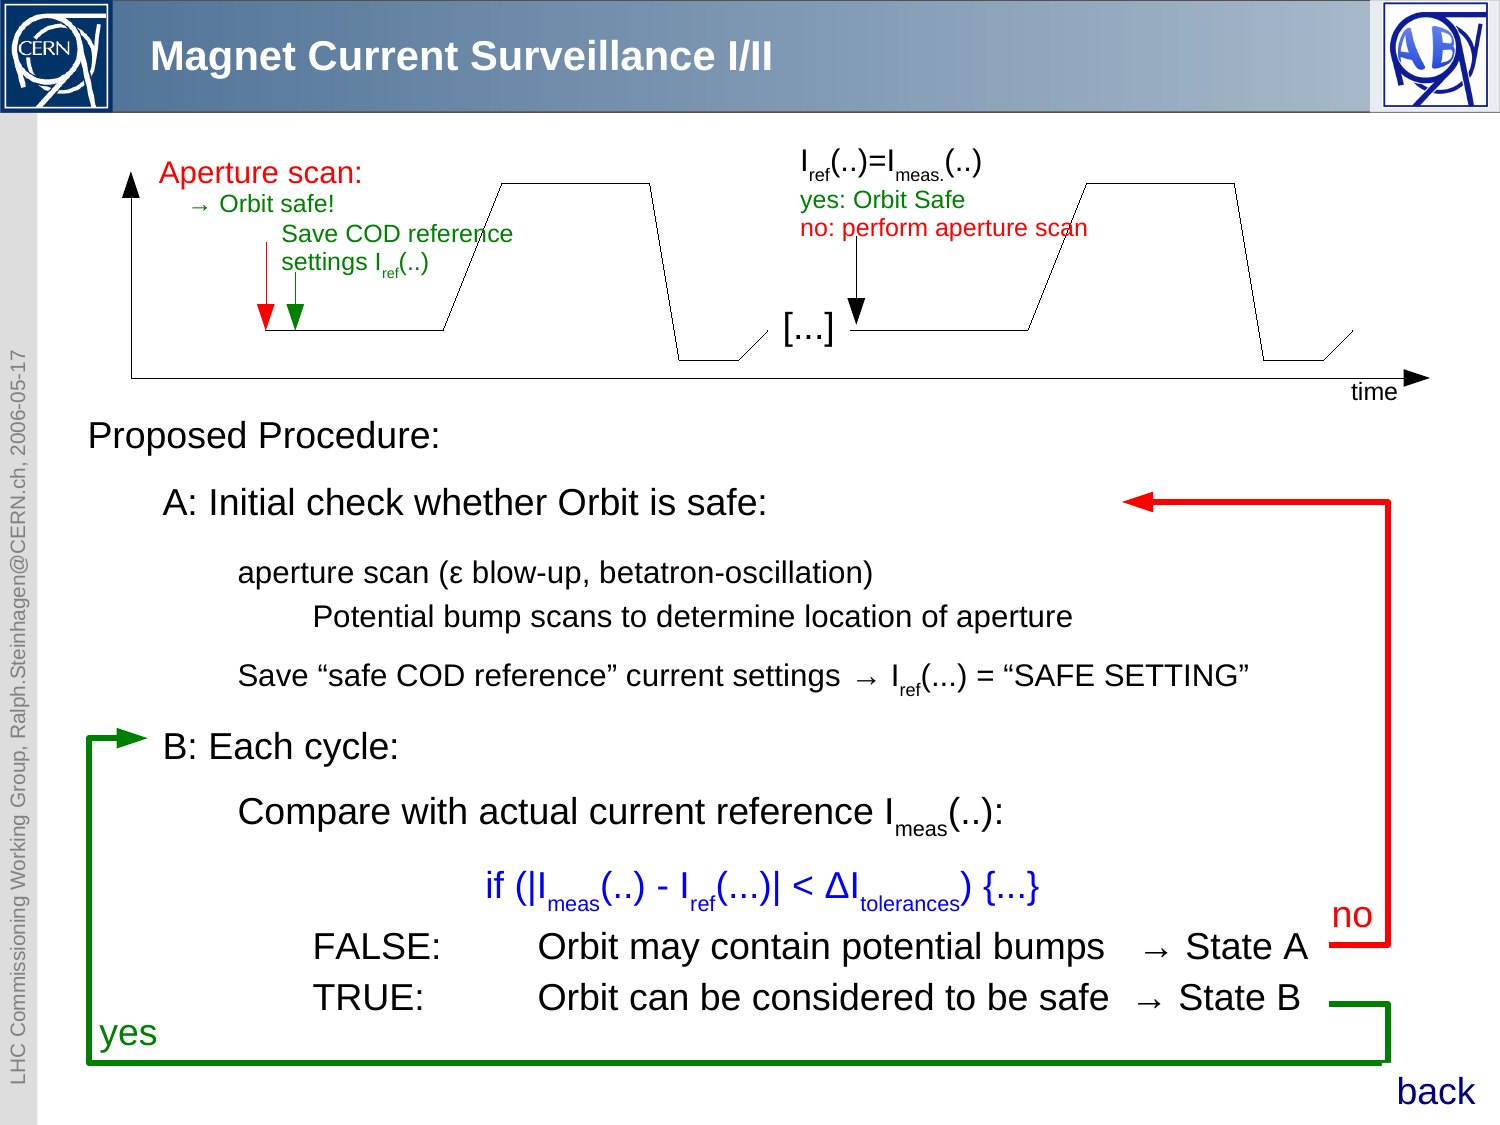

# Magnet Current Surveillance I/II
Iref(..)=Imeas.(..)
yes: Orbit Safe
no: perform aperture scan
Aperture scan:
→ Orbit safe!
time
Save COD reference
settings Iref(..)
[...]
Proposed Procedure:
A: Initial check whether Orbit is safe:
aperture scan (ε blow-up, betatron-oscillation)
Potential bump scans to determine location of aperture
Save “safe COD reference” current settings → Iref(...) = “SAFE SETTING”
B: Each cycle:
Compare with actual current reference Imeas(..):
if (|Imeas(..) - Iref(...)| < ΔItolerances) {...}
FALSE: 	Orbit may contain potential bumps	→ State A
TRUE: 	Orbit can be considered to be safe → State B
no
yes
back